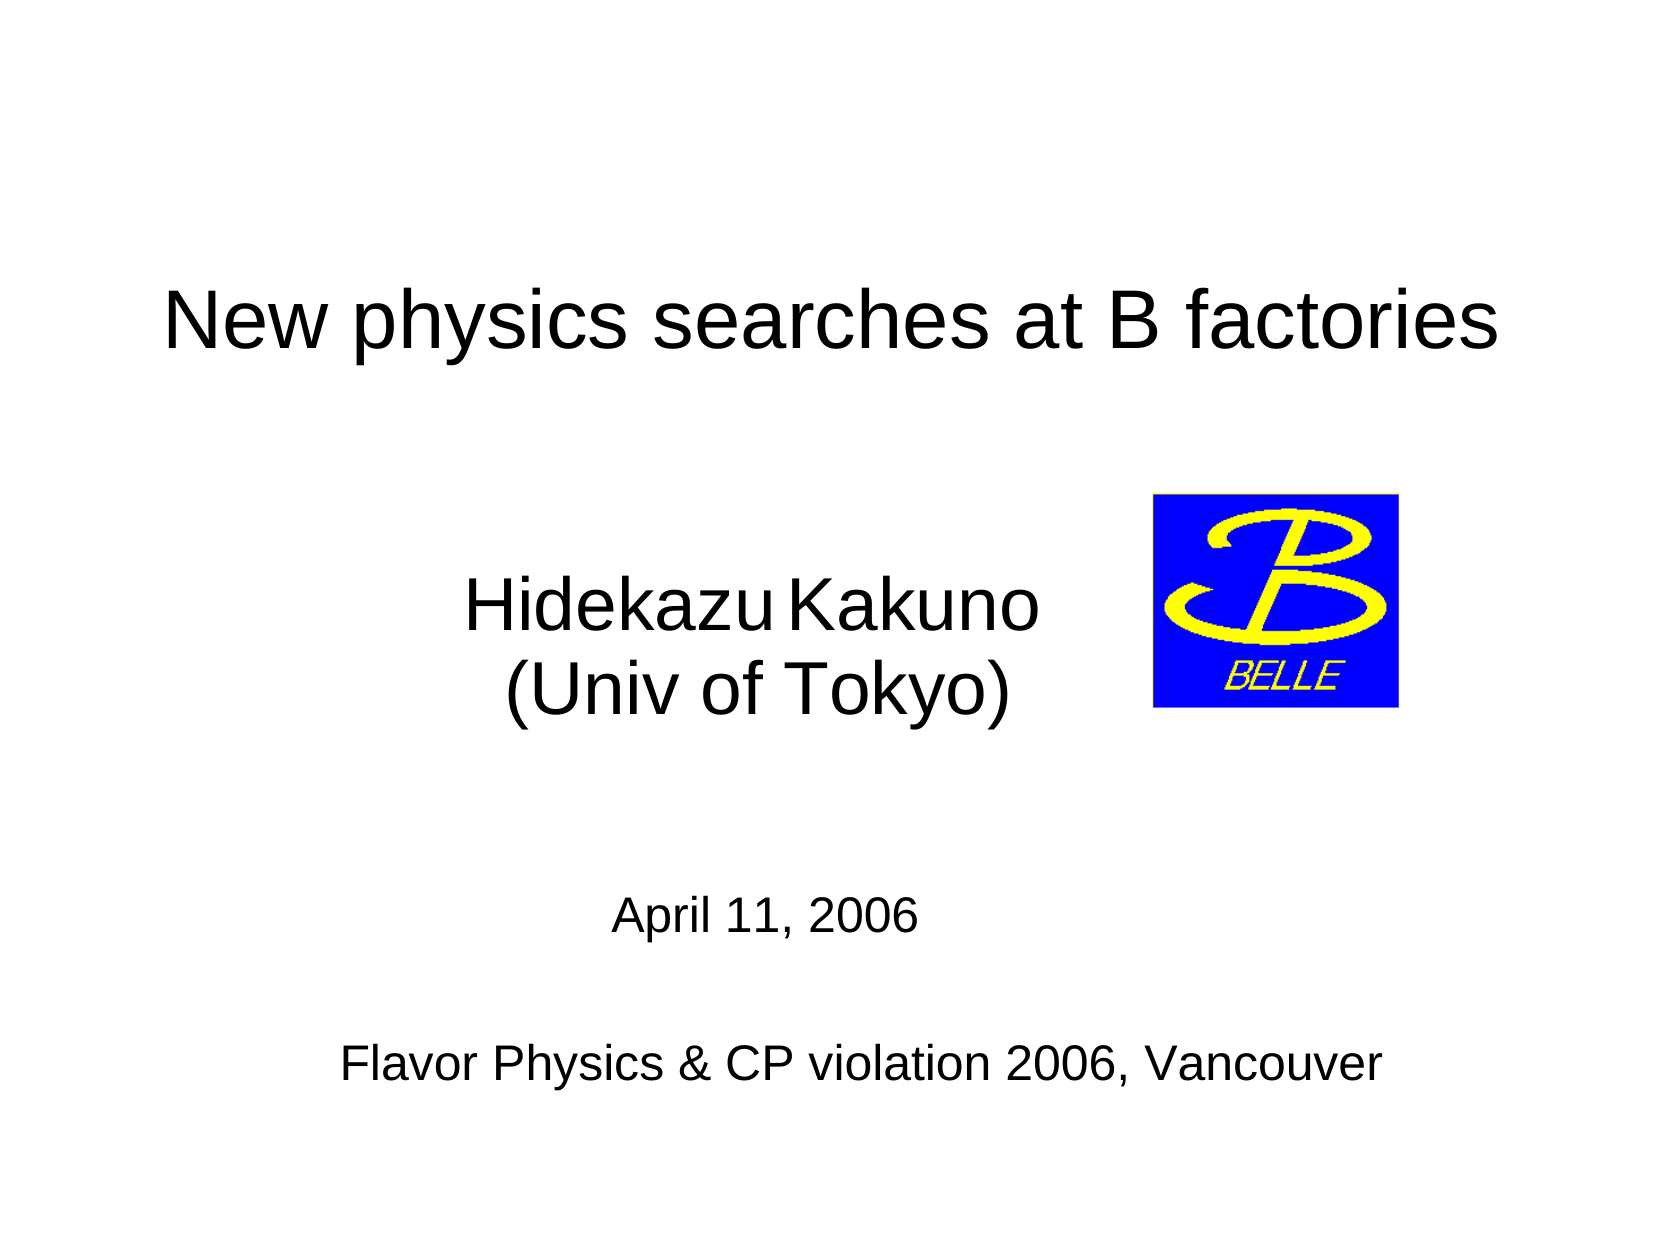

New physics searches at B factories
Hidekazu Kakuno
 (Univ of Tokyo)
April 11, 2006
Flavor Physics & CP violation 2006, Vancouver